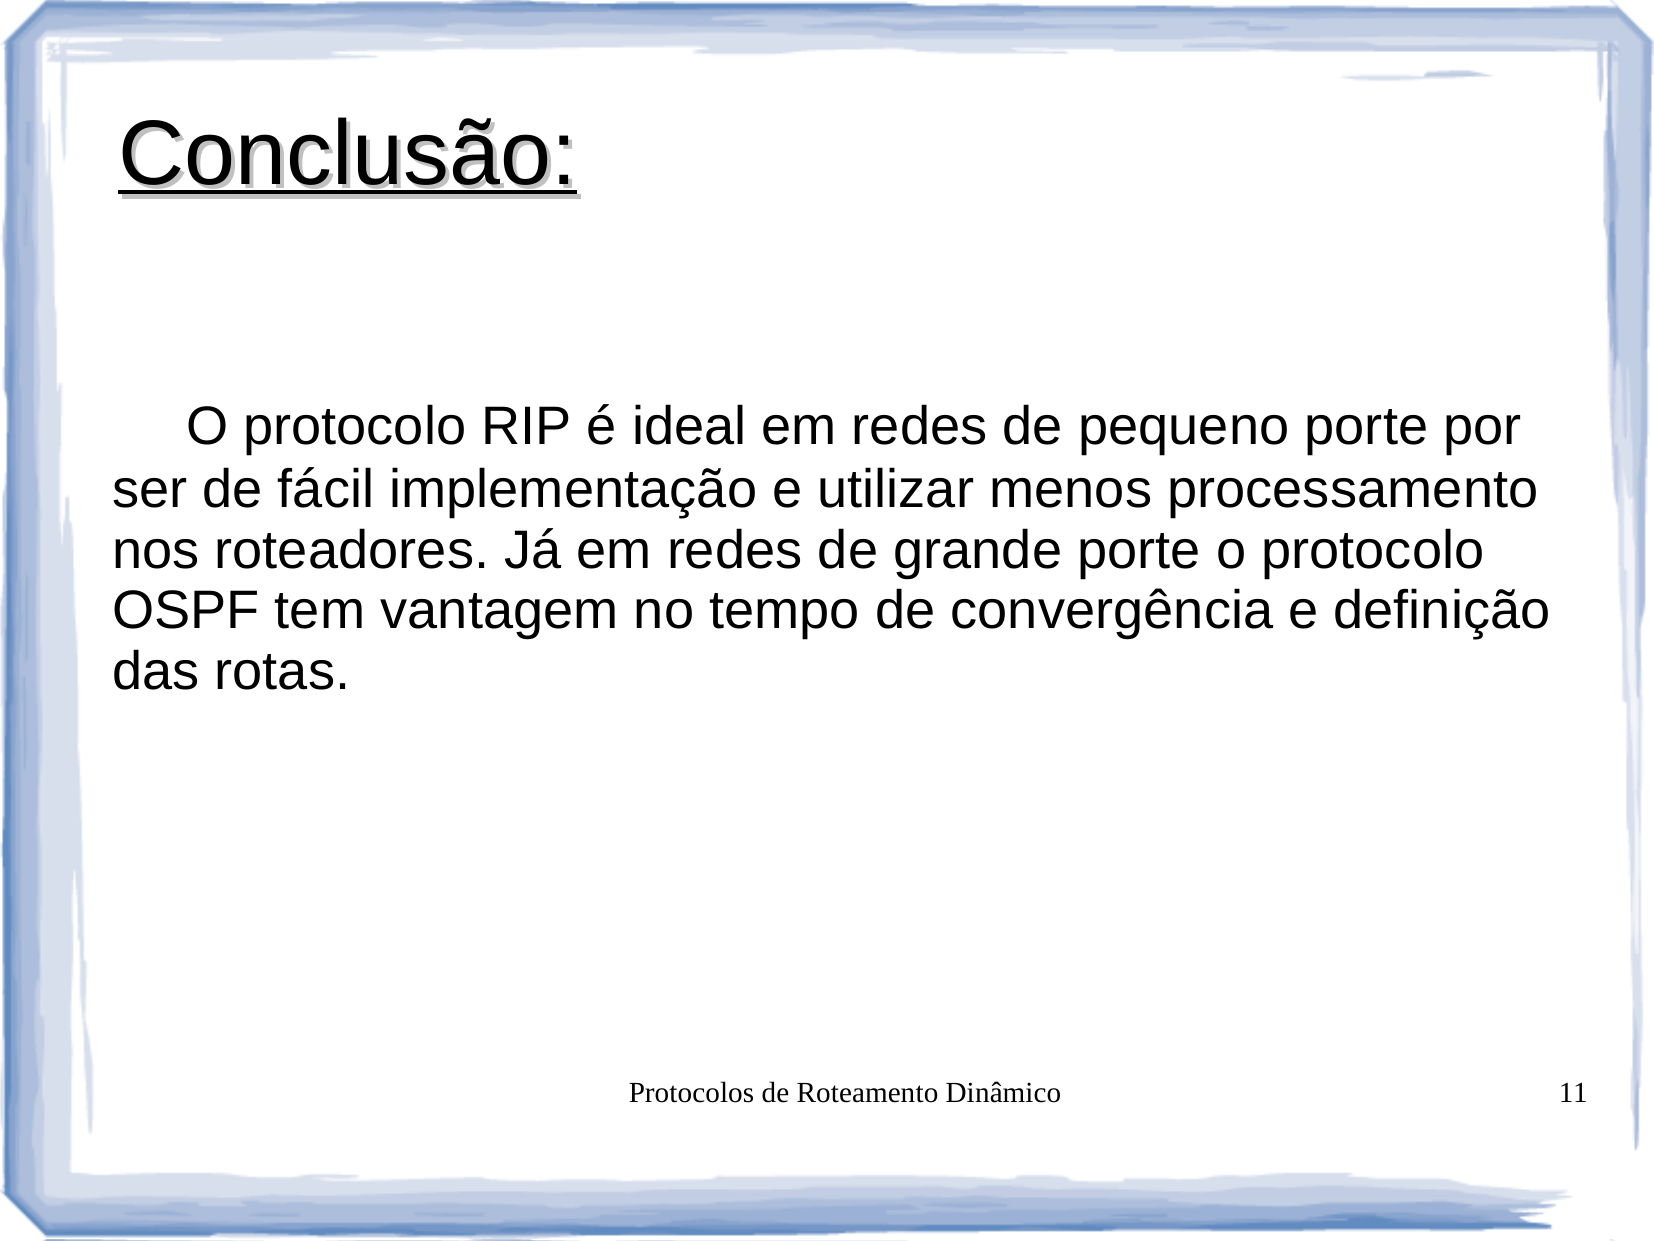

# Conclusão:
	O protocolo RIP é ideal em redes de pequeno porte por ser de fácil implementação e utilizar menos processamento nos roteadores. Já em redes de grande porte o protocolo OSPF tem vantagem no tempo de convergência e definição das rotas.
Protocolos de Roteamento Dinâmico
11